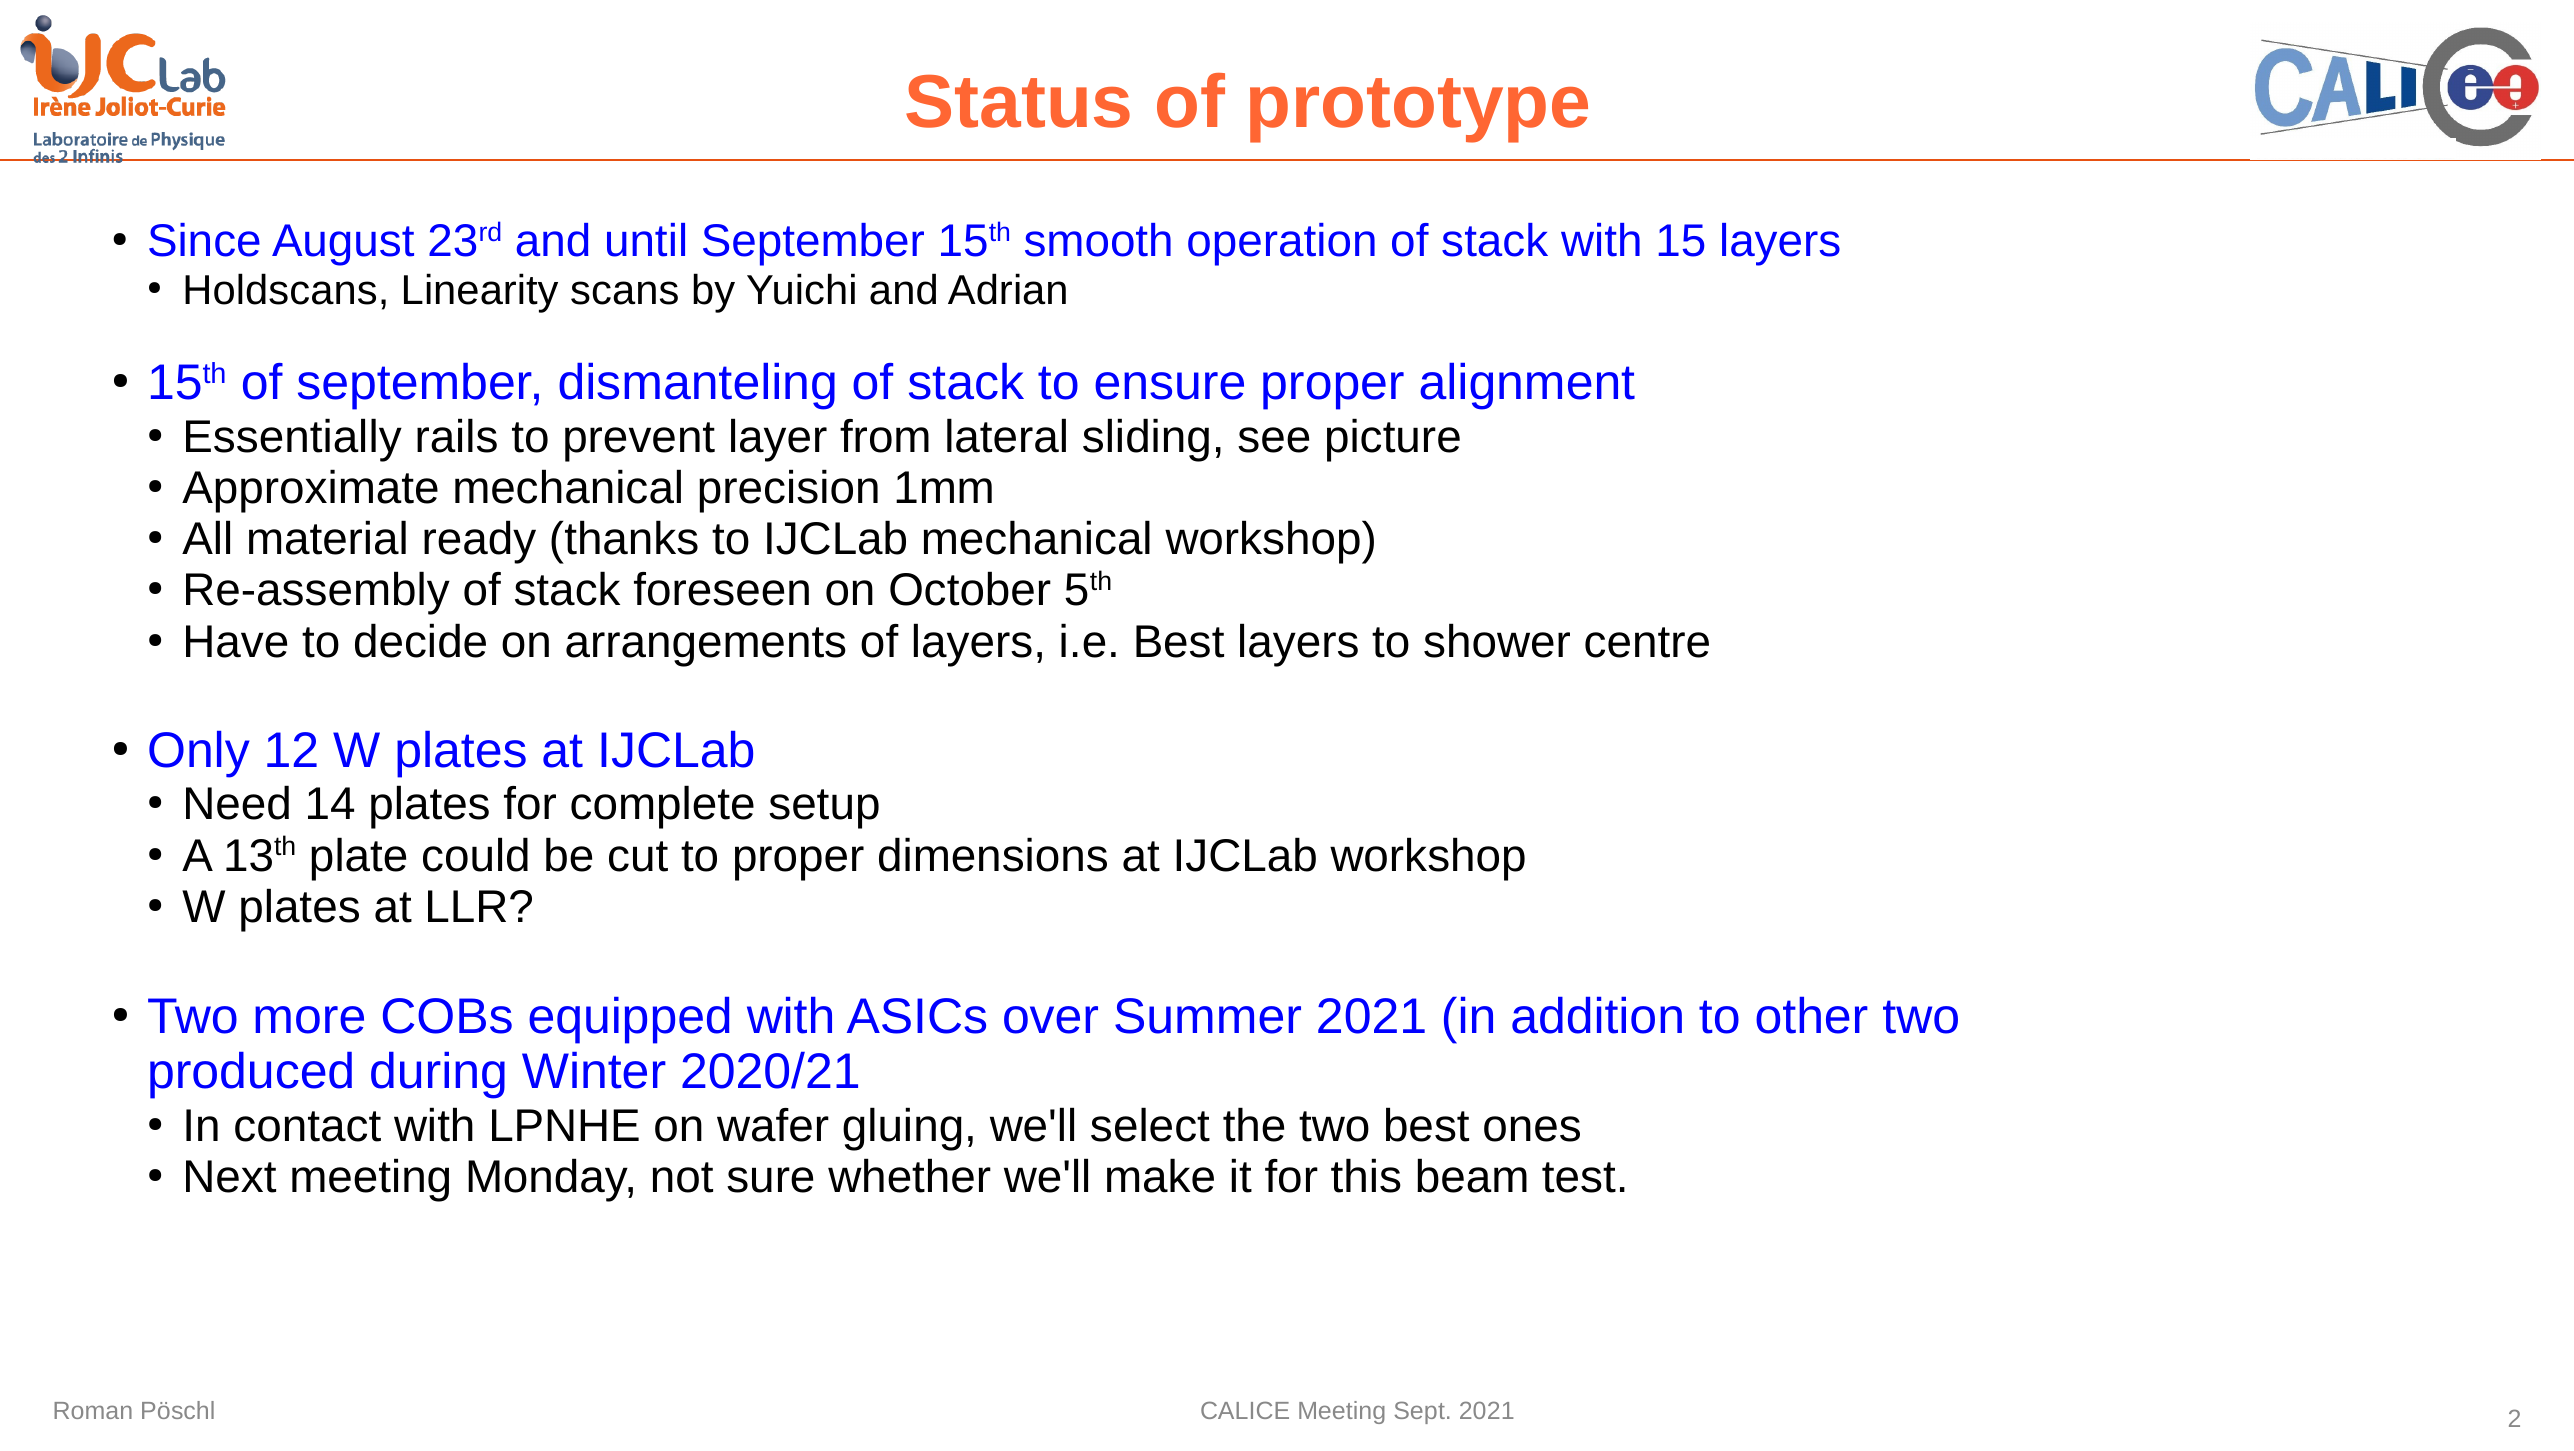

# Status of prototype
Since August 23rd and until September 15th smooth operation of stack with 15 layers
Holdscans, Linearity scans by Yuichi and Adrian
15th of september, dismanteling of stack to ensure proper alignment
Essentially rails to prevent layer from lateral sliding, see picture
Approximate mechanical precision 1mm
All material ready (thanks to IJCLab mechanical workshop)
Re-assembly of stack foreseen on October 5th
Have to decide on arrangements of layers, i.e. Best layers to shower centre
Only 12 W plates at IJCLab
Need 14 plates for complete setup
A 13th plate could be cut to proper dimensions at IJCLab workshop
W plates at LLR?
Two more COBs equipped with ASICs over Summer 2021 (in addition to other two
produced during Winter 2020/21
In contact with LPNHE on wafer gluing, we'll select the two best ones
Next meeting Monday, not sure whether we'll make it for this beam test.